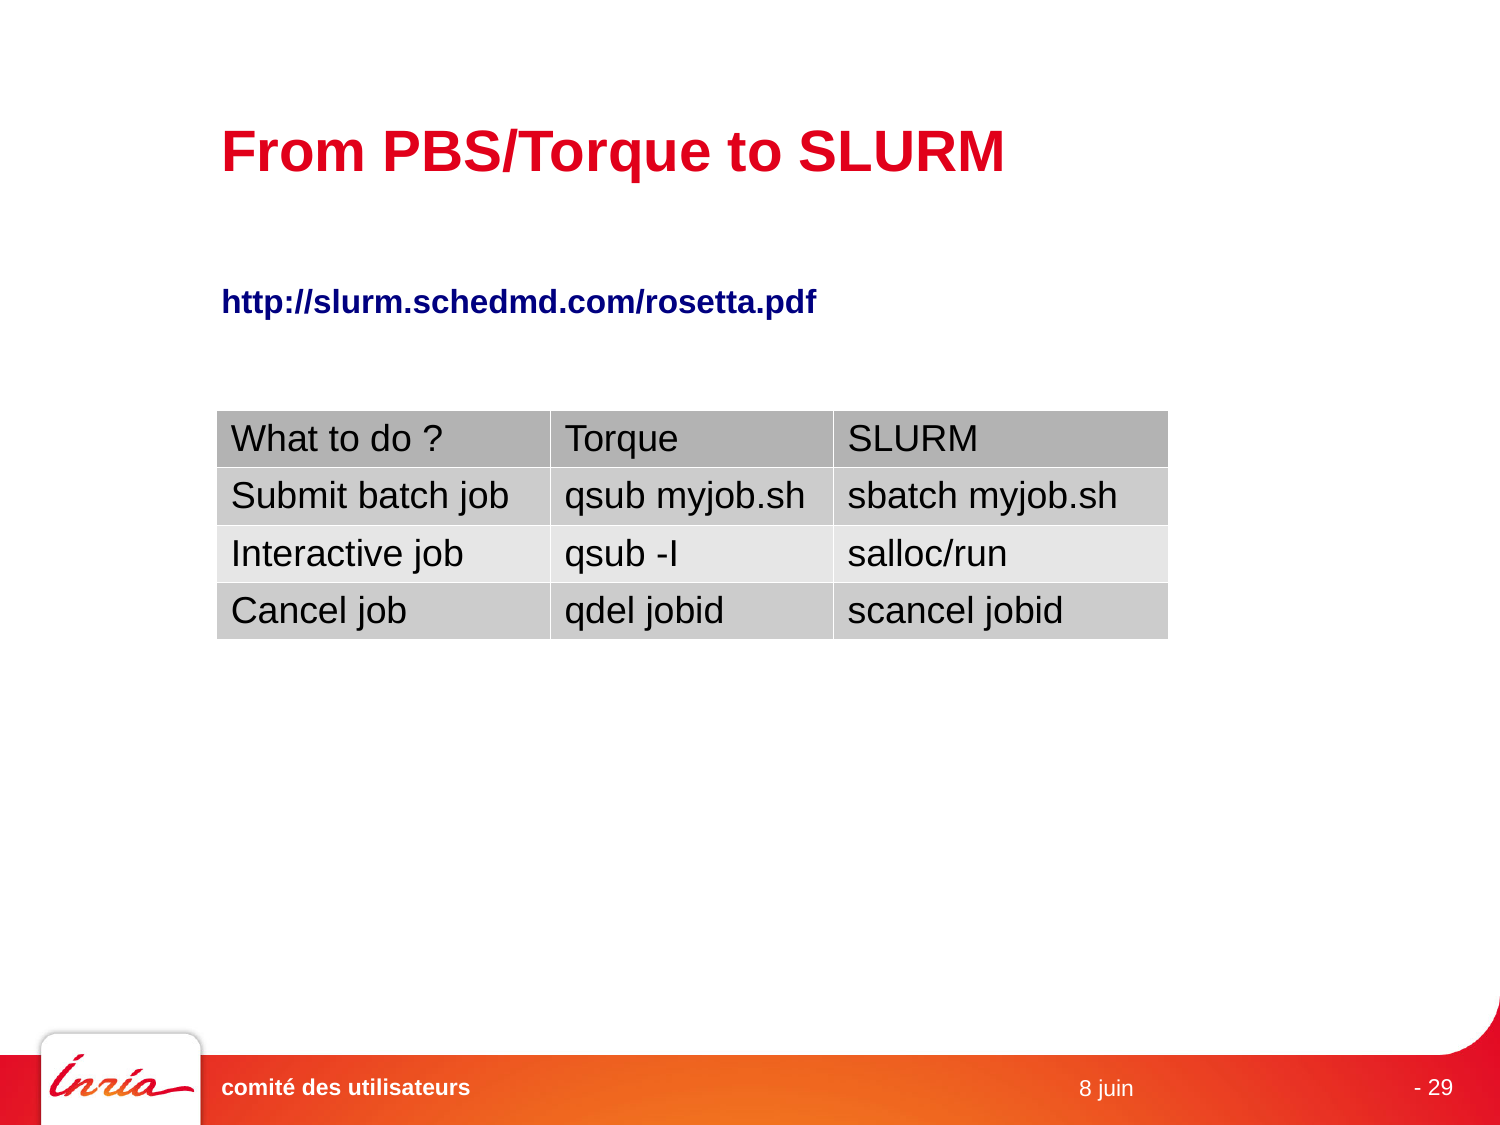

# From PBS/Torque to SLURM
http://slurm.schedmd.com/rosetta.pdf
| What to do ? | Torque | SLURM |
| --- | --- | --- |
| Submit batch job | qsub myjob.sh | sbatch myjob.sh |
| Interactive job | qsub -I | salloc/run |
| Cancel job | qdel jobid | scancel jobid |
comité des utilisateurs
29
8 juin 2015